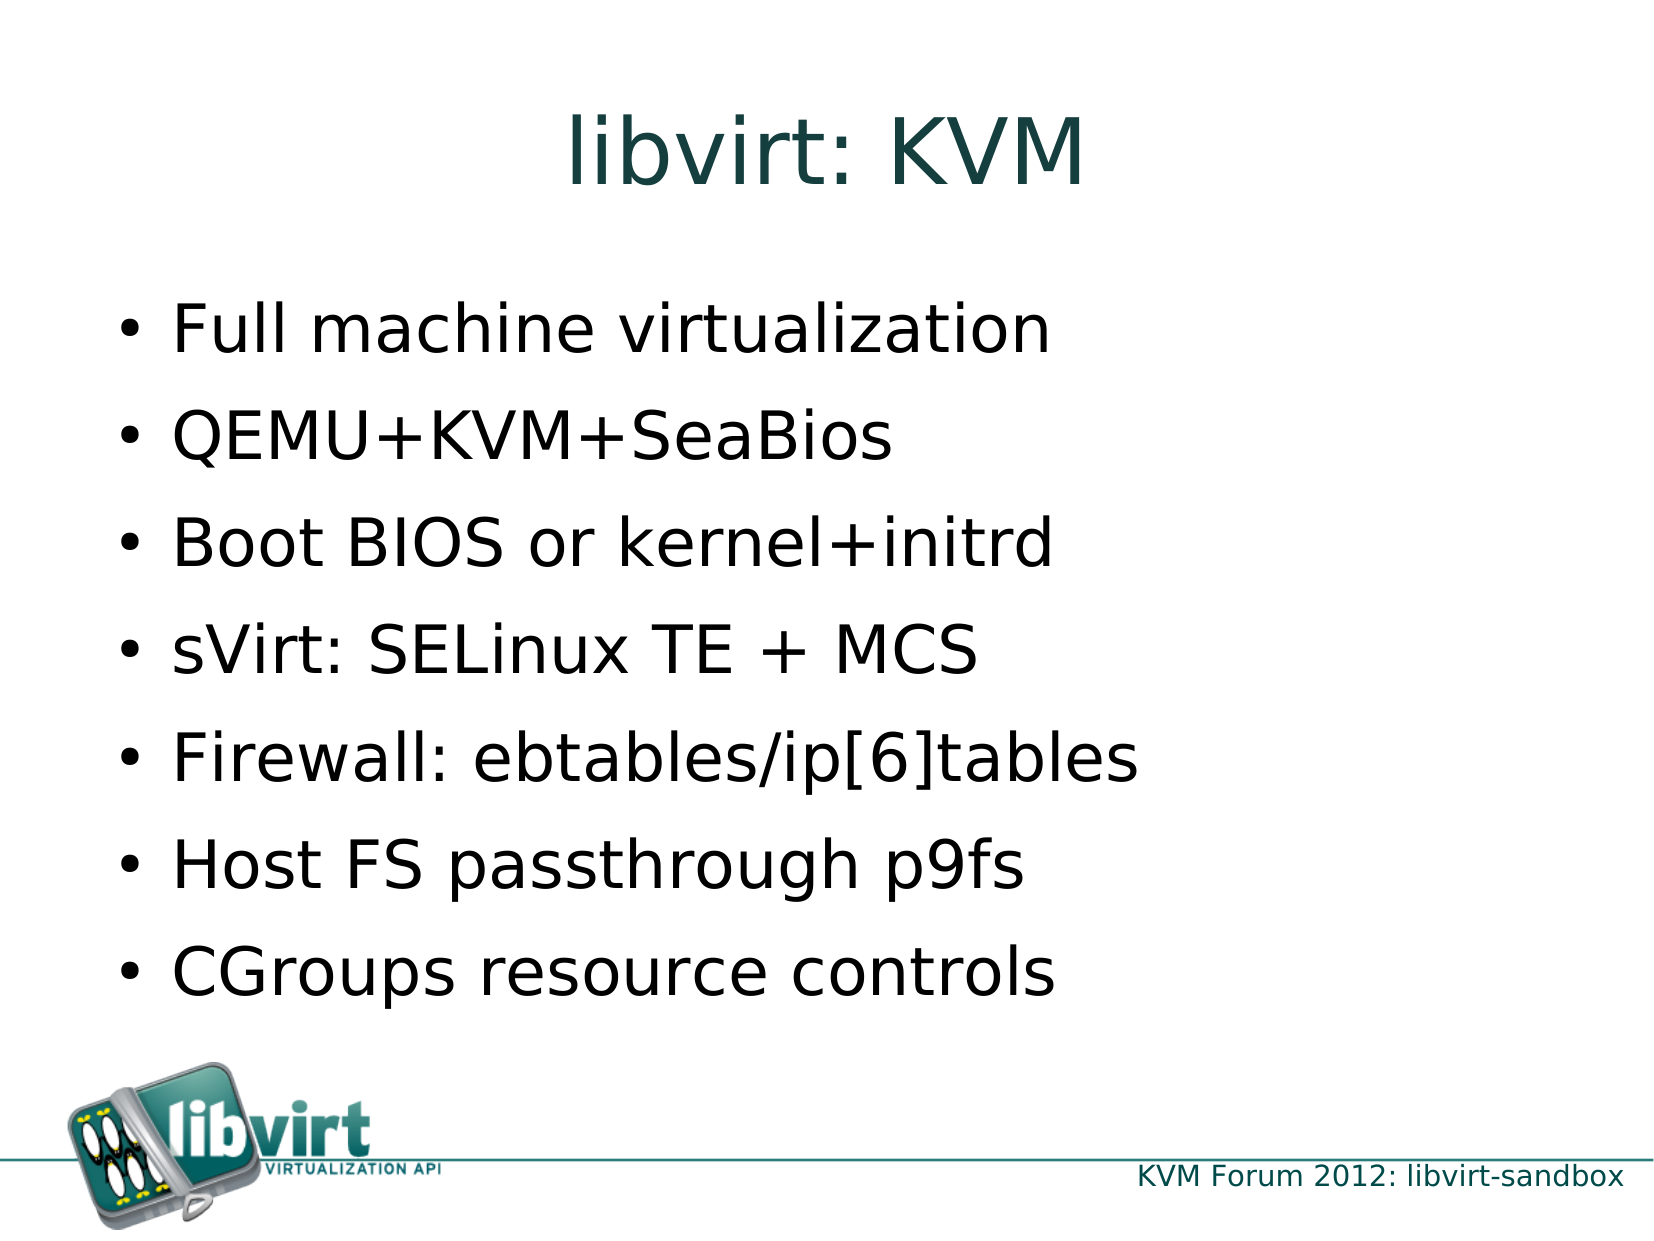

# libvirt: KVM
Full machine virtualization
QEMU+KVM+SeaBios
Boot BIOS or kernel+initrd
sVirt: SELinux TE + MCS
Firewall: ebtables/ip[6]tables
Host FS passthrough p9fs
CGroups resource controls
KVM Forum 2012: libvirt-sandbox